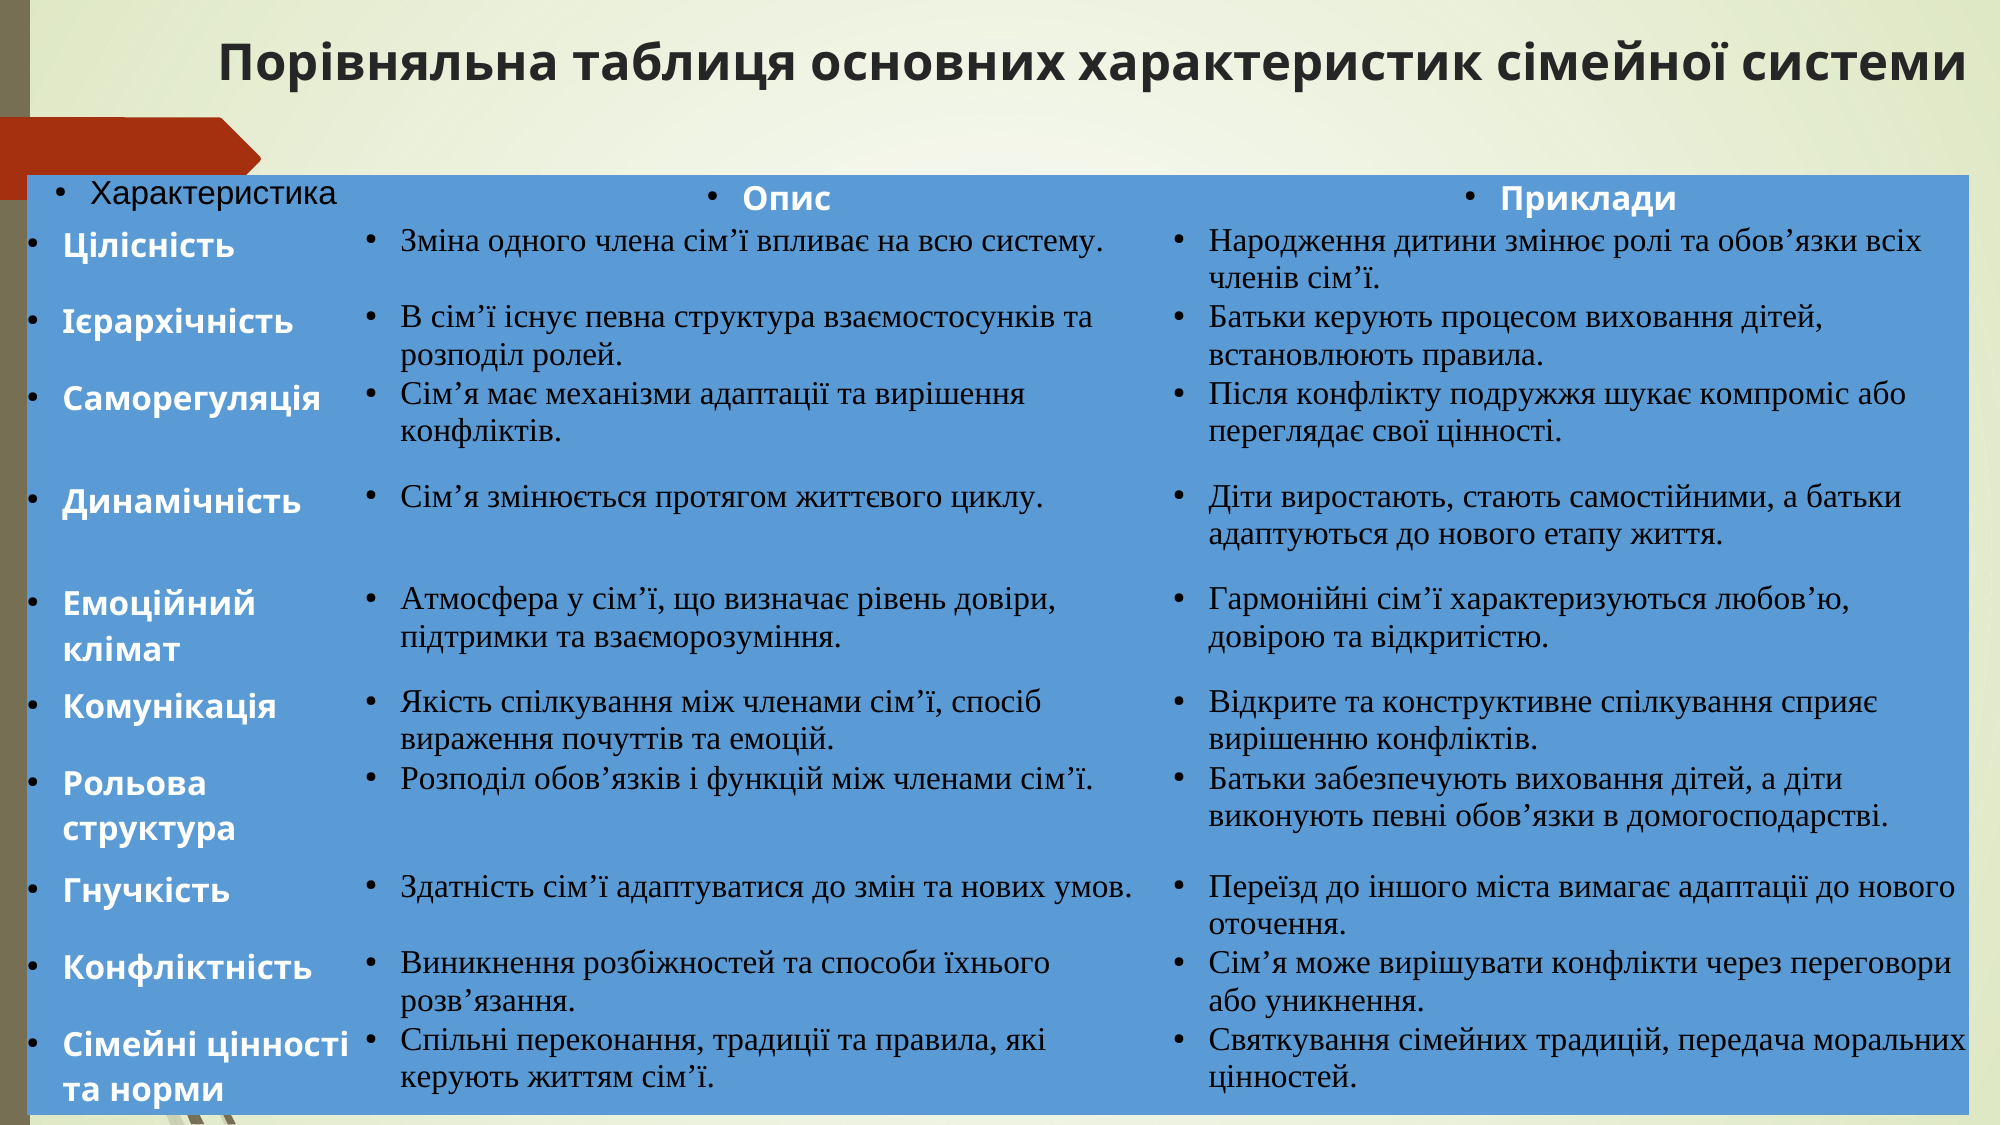

# Порівняльна таблиця основних характеристик сімейної системи
| Характеристика | Опис | Приклади |
| --- | --- | --- |
| Цілісність | Зміна одного члена сім’ї впливає на всю систему. | Народження дитини змінює ролі та обов’язки всіх членів сім’ї. |
| Ієрархічність | В сім’ї існує певна структура взаємостосунків та розподіл ролей. | Батьки керують процесом виховання дітей, встановлюють правила. |
| Саморегуляція | Сім’я має механізми адаптації та вирішення конфліктів. | Після конфлікту подружжя шукає компроміс або переглядає свої цінності. |
| Динамічність | Сім’я змінюється протягом життєвого циклу. | Діти виростають, стають самостійними, а батьки адаптуються до нового етапу життя. |
| Емоційний клімат | Атмосфера у сім’ї, що визначає рівень довіри, підтримки та взаєморозуміння. | Гармонійні сім’ї характеризуються любов’ю, довірою та відкритістю. |
| Комунікація | Якість спілкування між членами сім’ї, спосіб вираження почуттів та емоцій. | Відкрите та конструктивне спілкування сприяє вирішенню конфліктів. |
| Рольова структура | Розподіл обов’язків і функцій між членами сім’ї. | Батьки забезпечують виховання дітей, а діти виконують певні обов’язки в домогосподарстві. |
| Гнучкість | Здатність сім’ї адаптуватися до змін та нових умов. | Переїзд до іншого міста вимагає адаптації до нового оточення. |
| Конфліктність | Виникнення розбіжностей та способи їхнього розв’язання. | Сім’я може вирішувати конфлікти через переговори або уникнення. |
| Сімейні цінності та норми | Спільні переконання, традиції та правила, які керують життям сім’ї. | Святкування сімейних традицій, передача моральних цінностей. |